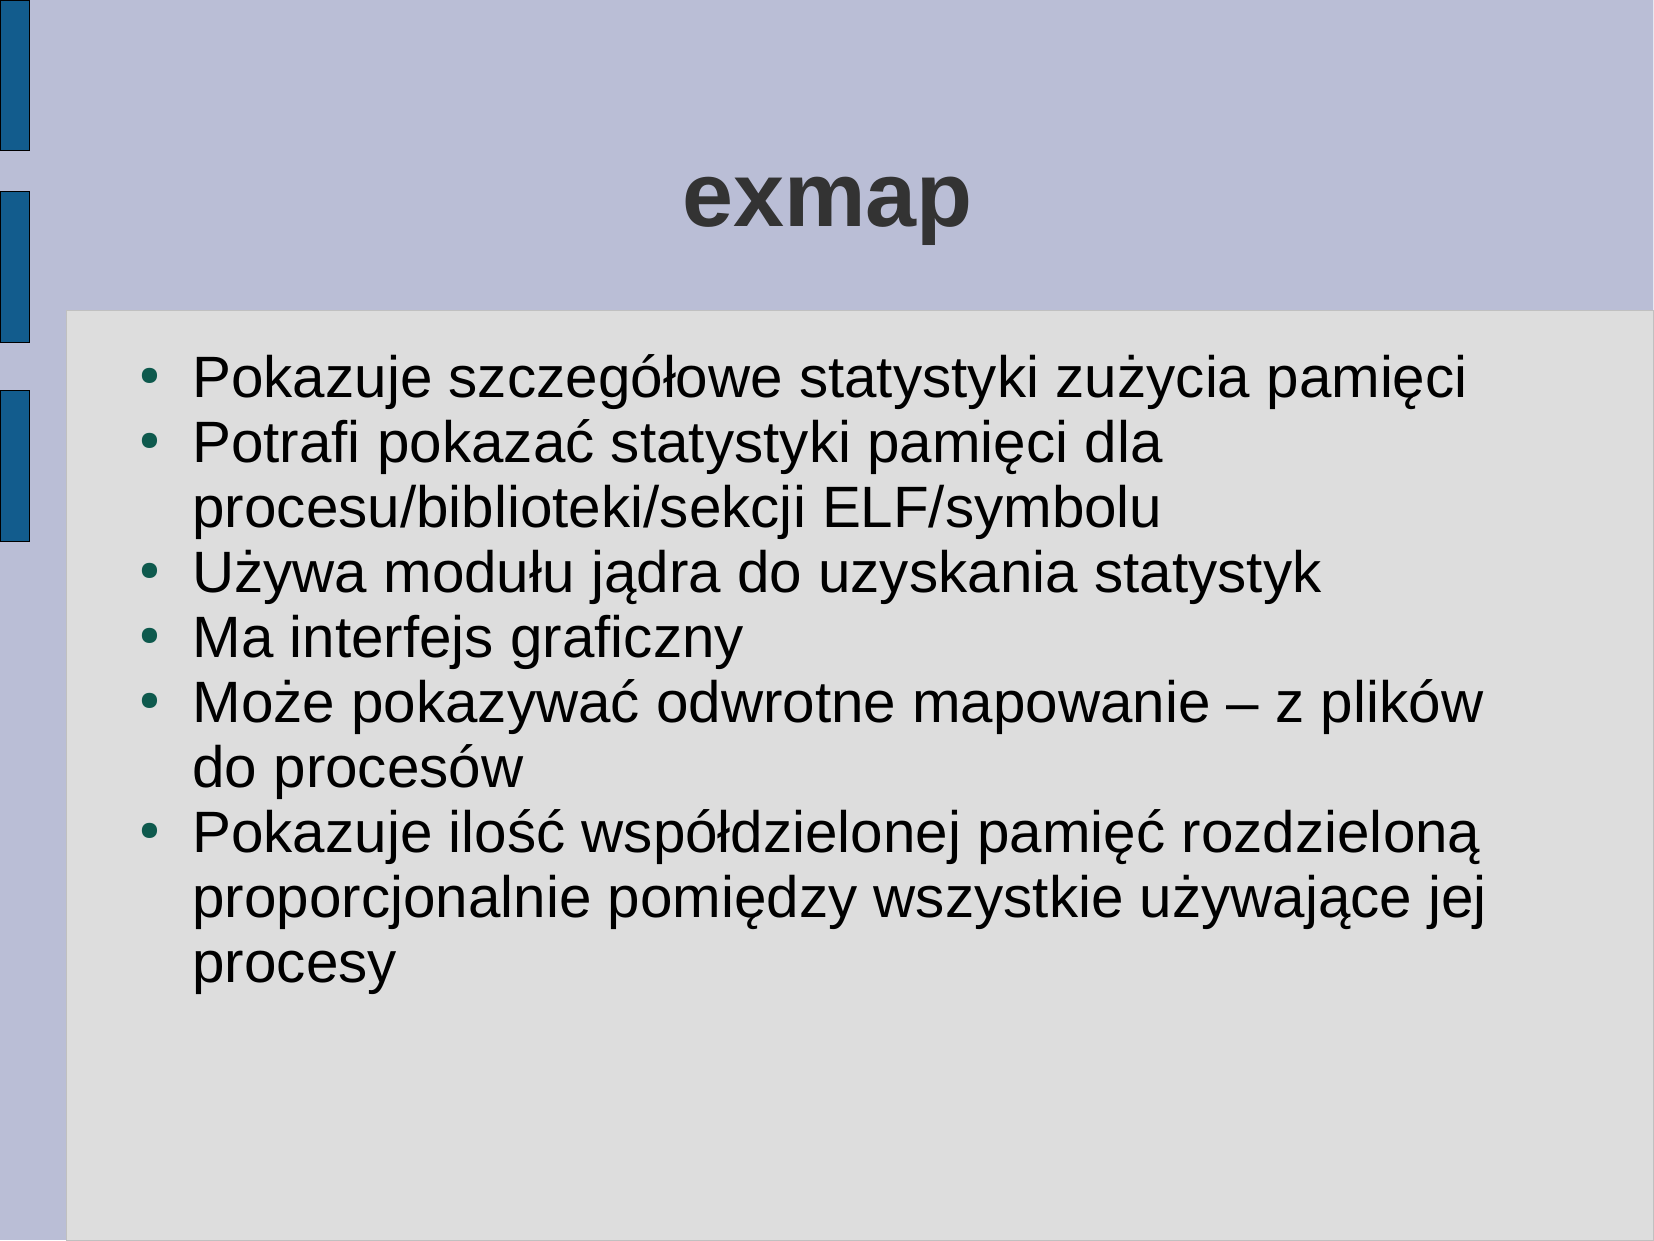

# exmap
Pokazuje szczegółowe statystyki zużycia pamięci
Potrafi pokazać statystyki pamięci dla procesu/biblioteki/sekcji ELF/symbolu
Używa modułu jądra do uzyskania statystyk
Ma interfejs graficzny
Może pokazywać odwrotne mapowanie – z plików do procesów
Pokazuje ilość współdzielonej pamięć rozdzieloną proporcjonalnie pomiędzy wszystkie używające jej procesy